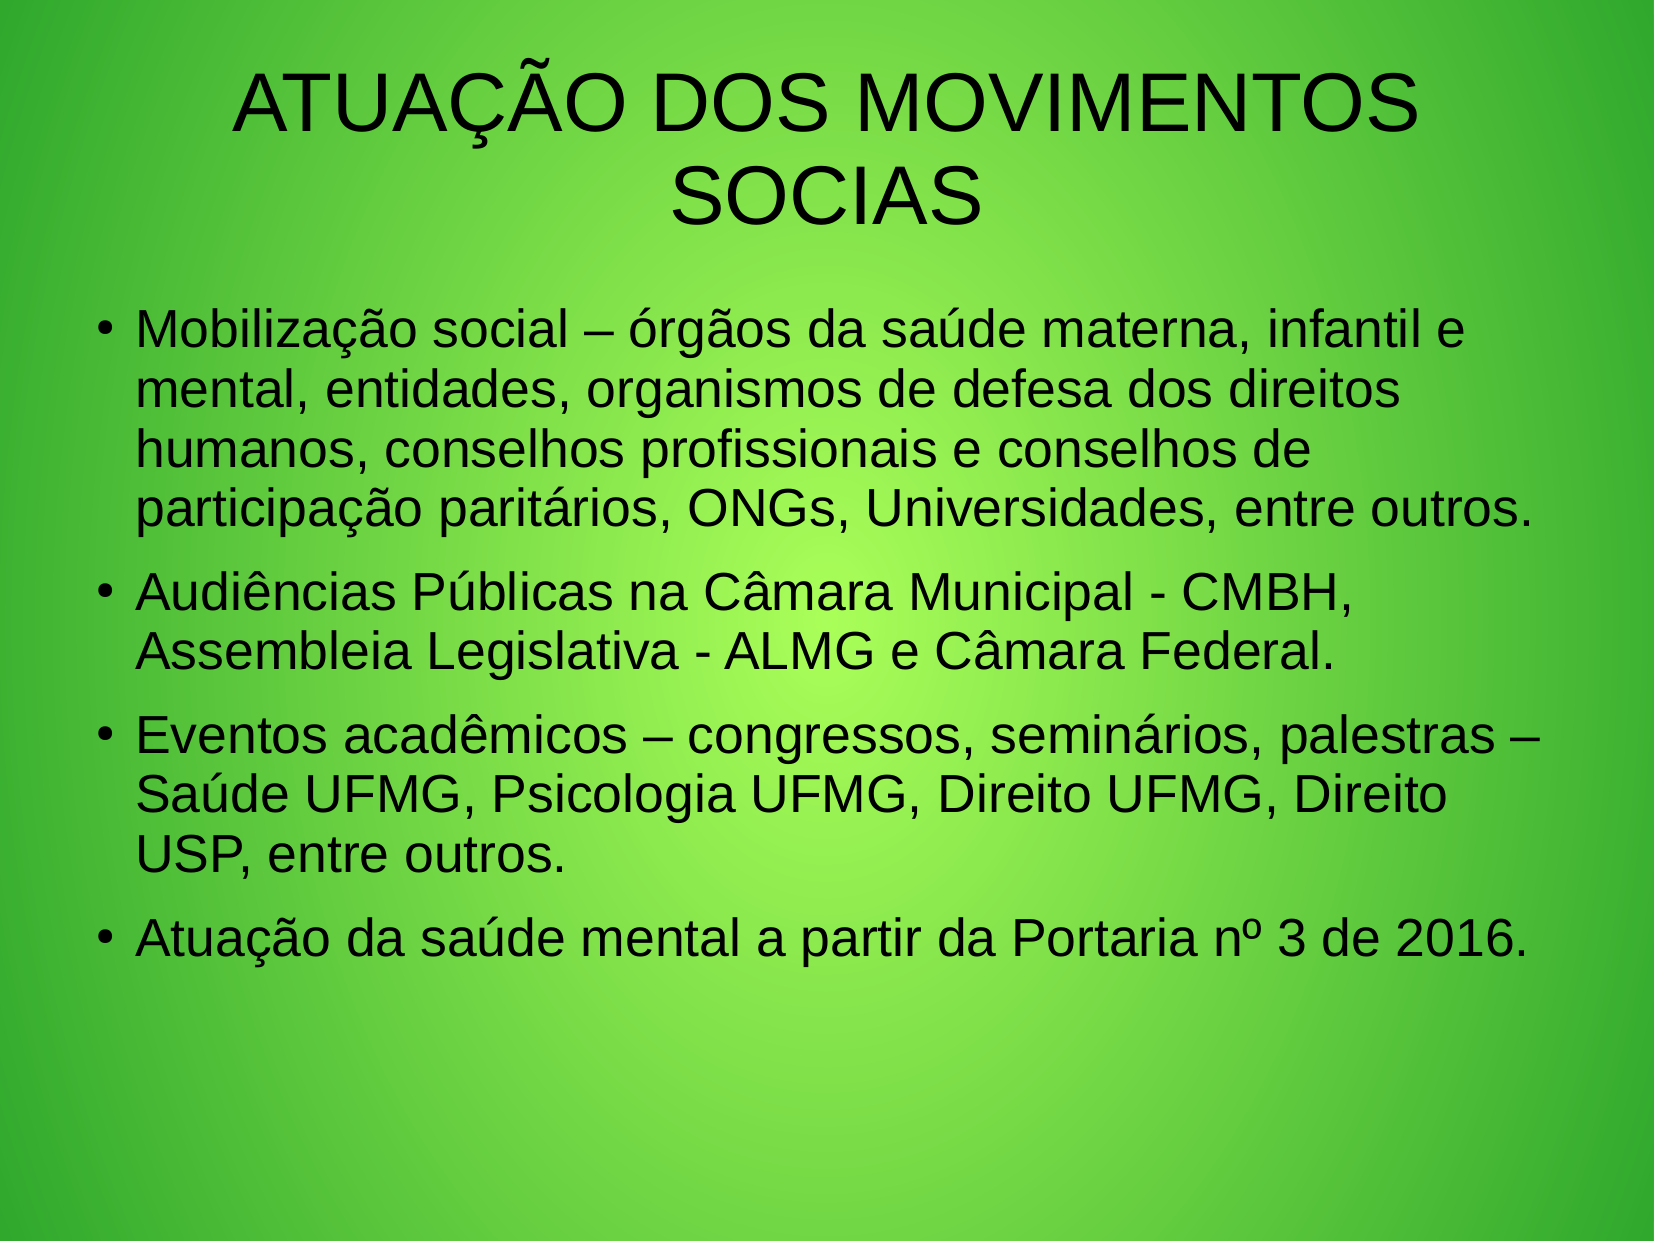

# ATUAÇÃO DOS MOVIMENTOS SOCIAS
Mobilização social – órgãos da saúde materna, infantil e mental, entidades, organismos de defesa dos direitos humanos, conselhos profissionais e conselhos de participação paritários, ONGs, Universidades, entre outros.
Audiências Públicas na Câmara Municipal - CMBH, Assembleia Legislativa - ALMG e Câmara Federal.
Eventos acadêmicos – congressos, seminários, palestras – Saúde UFMG, Psicologia UFMG, Direito UFMG, Direito USP, entre outros.
Atuação da saúde mental a partir da Portaria nº 3 de 2016.